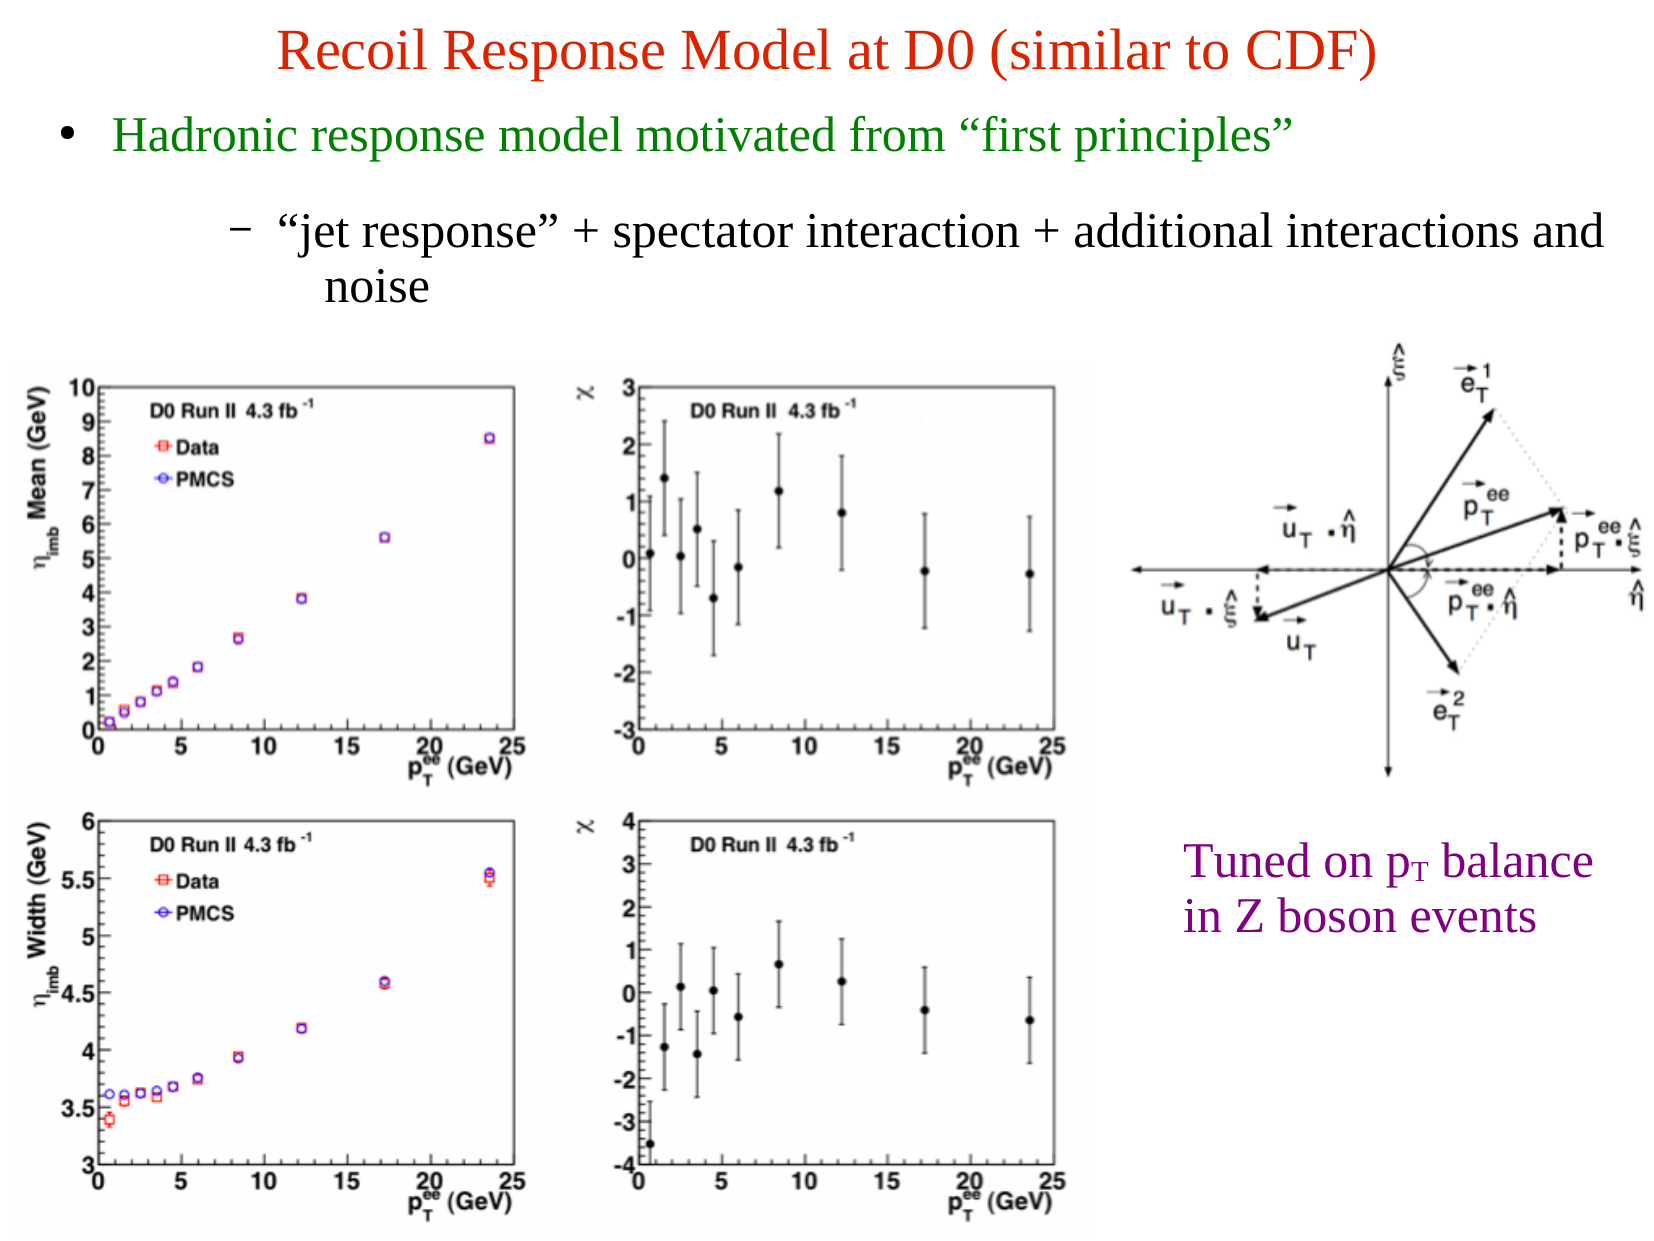

# Recoil Response Model at D0 (similar to CDF)
Hadronic response model motivated from “first principles”
“jet response” + spectator interaction + additional interactions and noise
Tuned on pT balance
in Z boson events
19